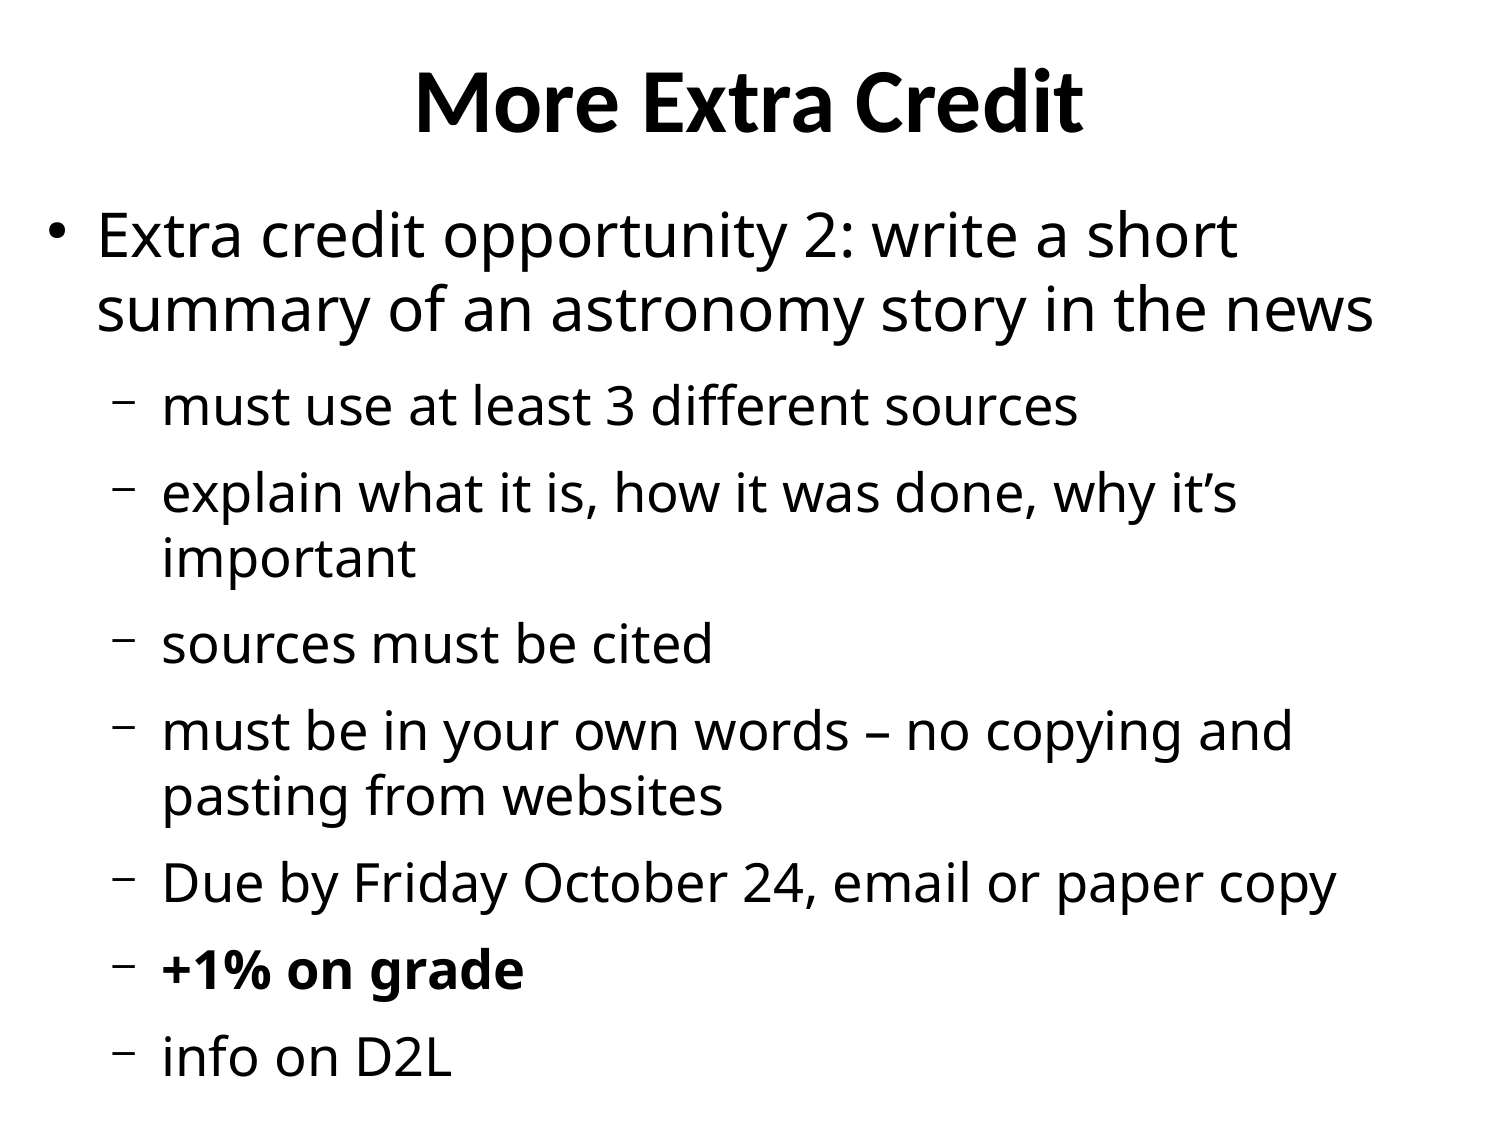

# More Extra Credit
Extra credit opportunity 2: write a short summary of an astronomy story in the news
must use at least 3 different sources
explain what it is, how it was done, why it’s important
sources must be cited
must be in your own words – no copying and pasting from websites
Due by Friday October 24, email or paper copy
+1% on grade
info on D2L